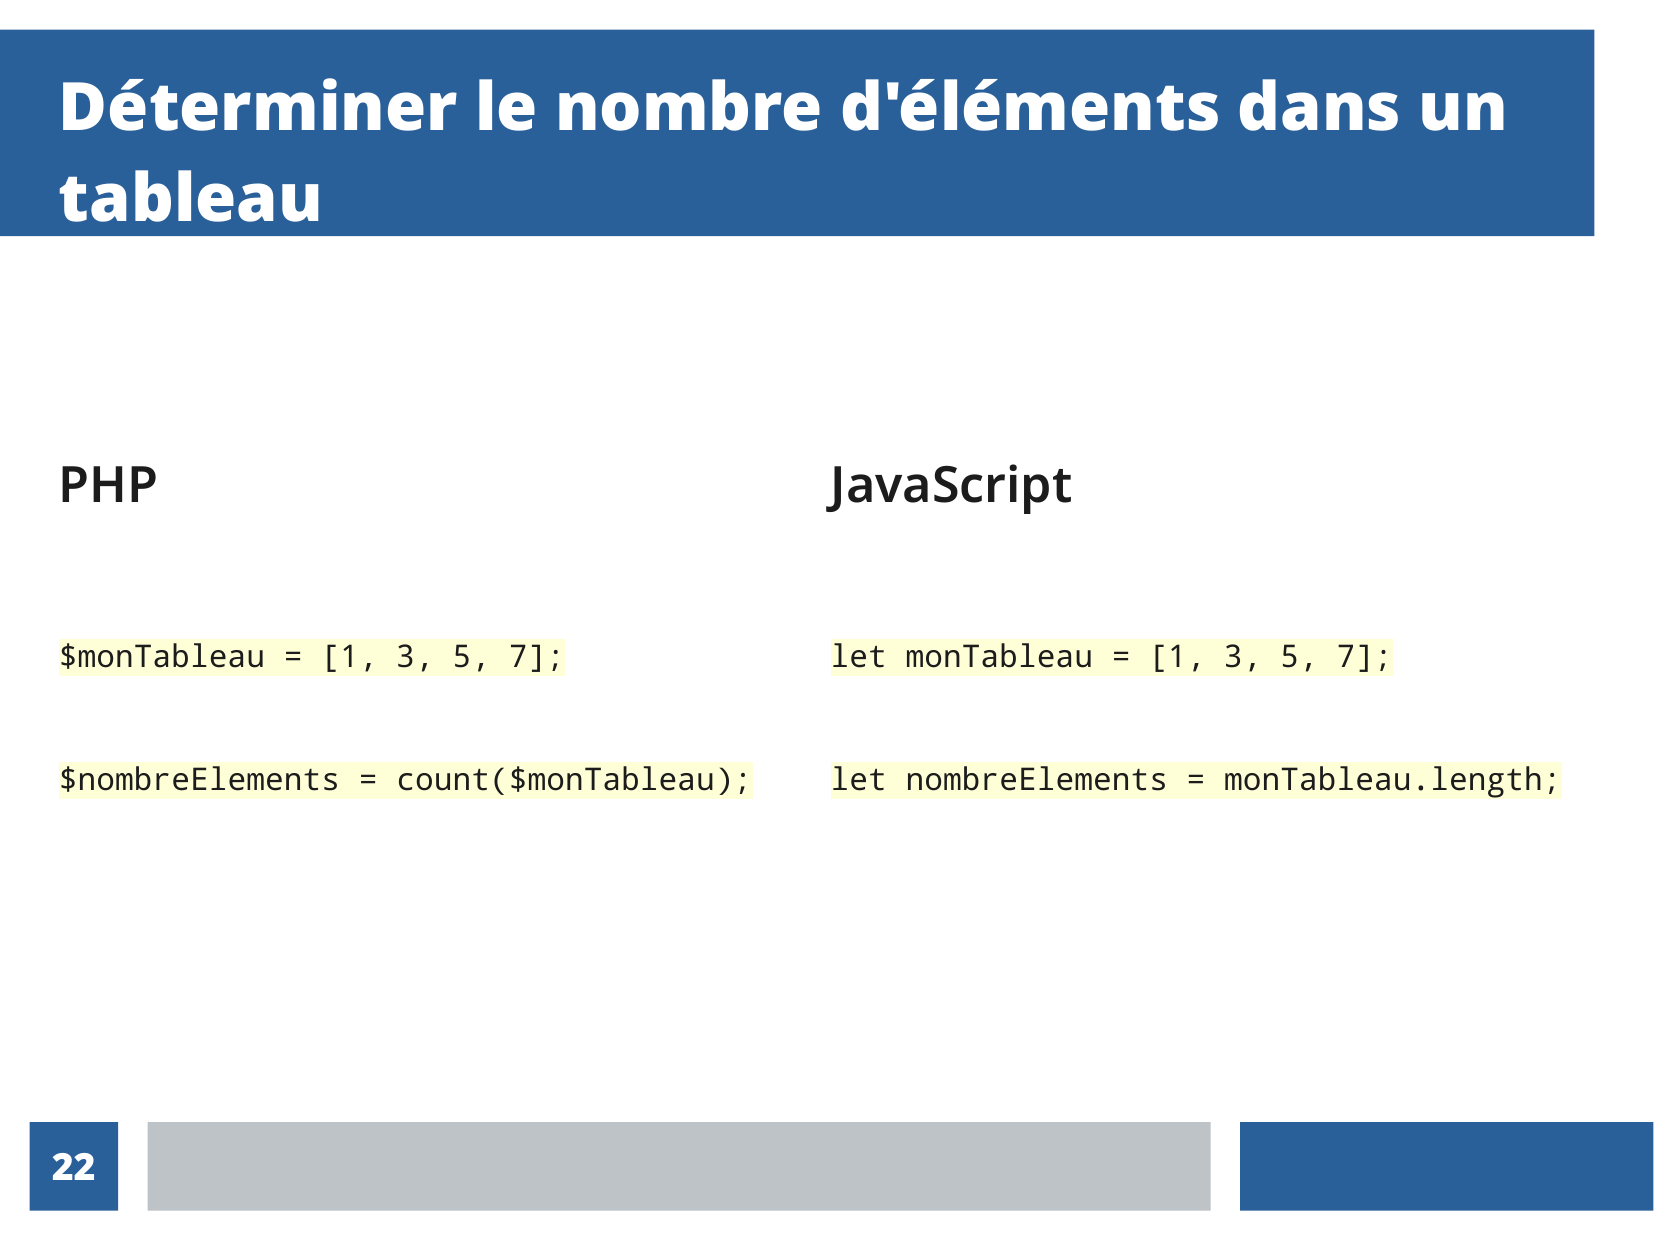

# Déterminer le nombre d'éléments dans un tableau
PHP
$monTableau = [1, 3, 5, 7];
$nombreElements = count($monTableau);
JavaScript
let monTableau = [1, 3, 5, 7];
let nombreElements = monTableau.length;
22